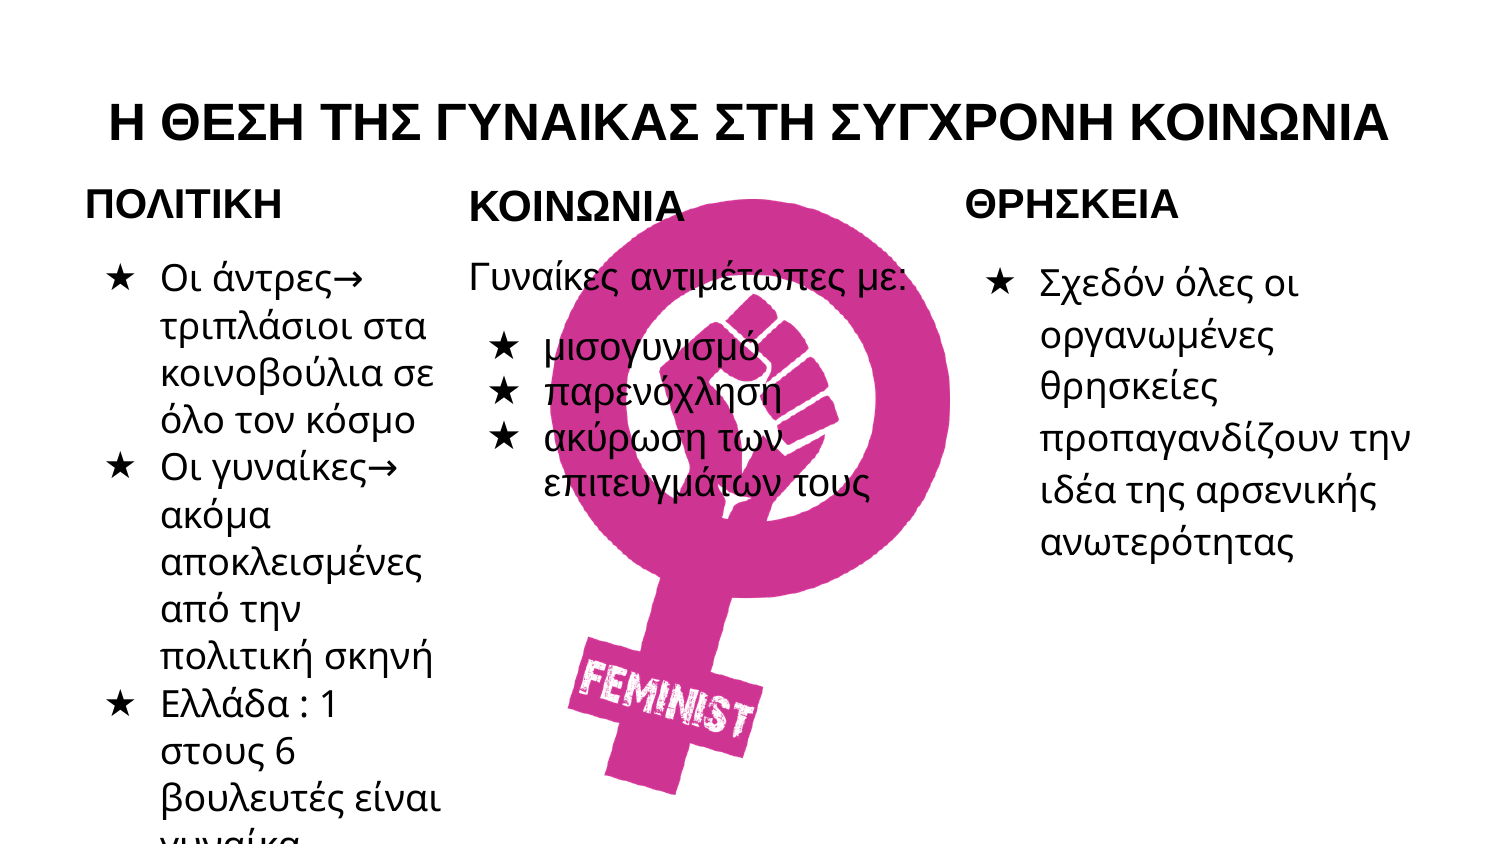

# Η ΘΕΣΗ ΤΗΣ ΓΥΝΑΙΚΑΣ ΣΤΗ ΣΥΓΧΡΟΝΗ ΚΟΙΝΩΝΙΑ
ΠΟΛΙΤΙΚΗ
Οι άντρες→ τριπλάσιοι στα κοινοβούλια σε όλο τον κόσμο
Οι γυναίκες→ ακόμα αποκλεισμένες από την πολιτική σκηνή
Ελλάδα : 1 στους 6 βουλευτές είναι γυναίκα
ΚΟΙΝΩΝΙΑ
Γυναίκες αντιμέτωπες με:
μισογυνισμό
παρενόχληση
ακύρωση των επιτευγμάτων τους
ΘΡΗΣΚΕΙΑ
Σχεδόν όλες οι οργανωμένες θρησκείες προπαγανδίζουν την ιδέα της αρσενικής ανωτερότητας